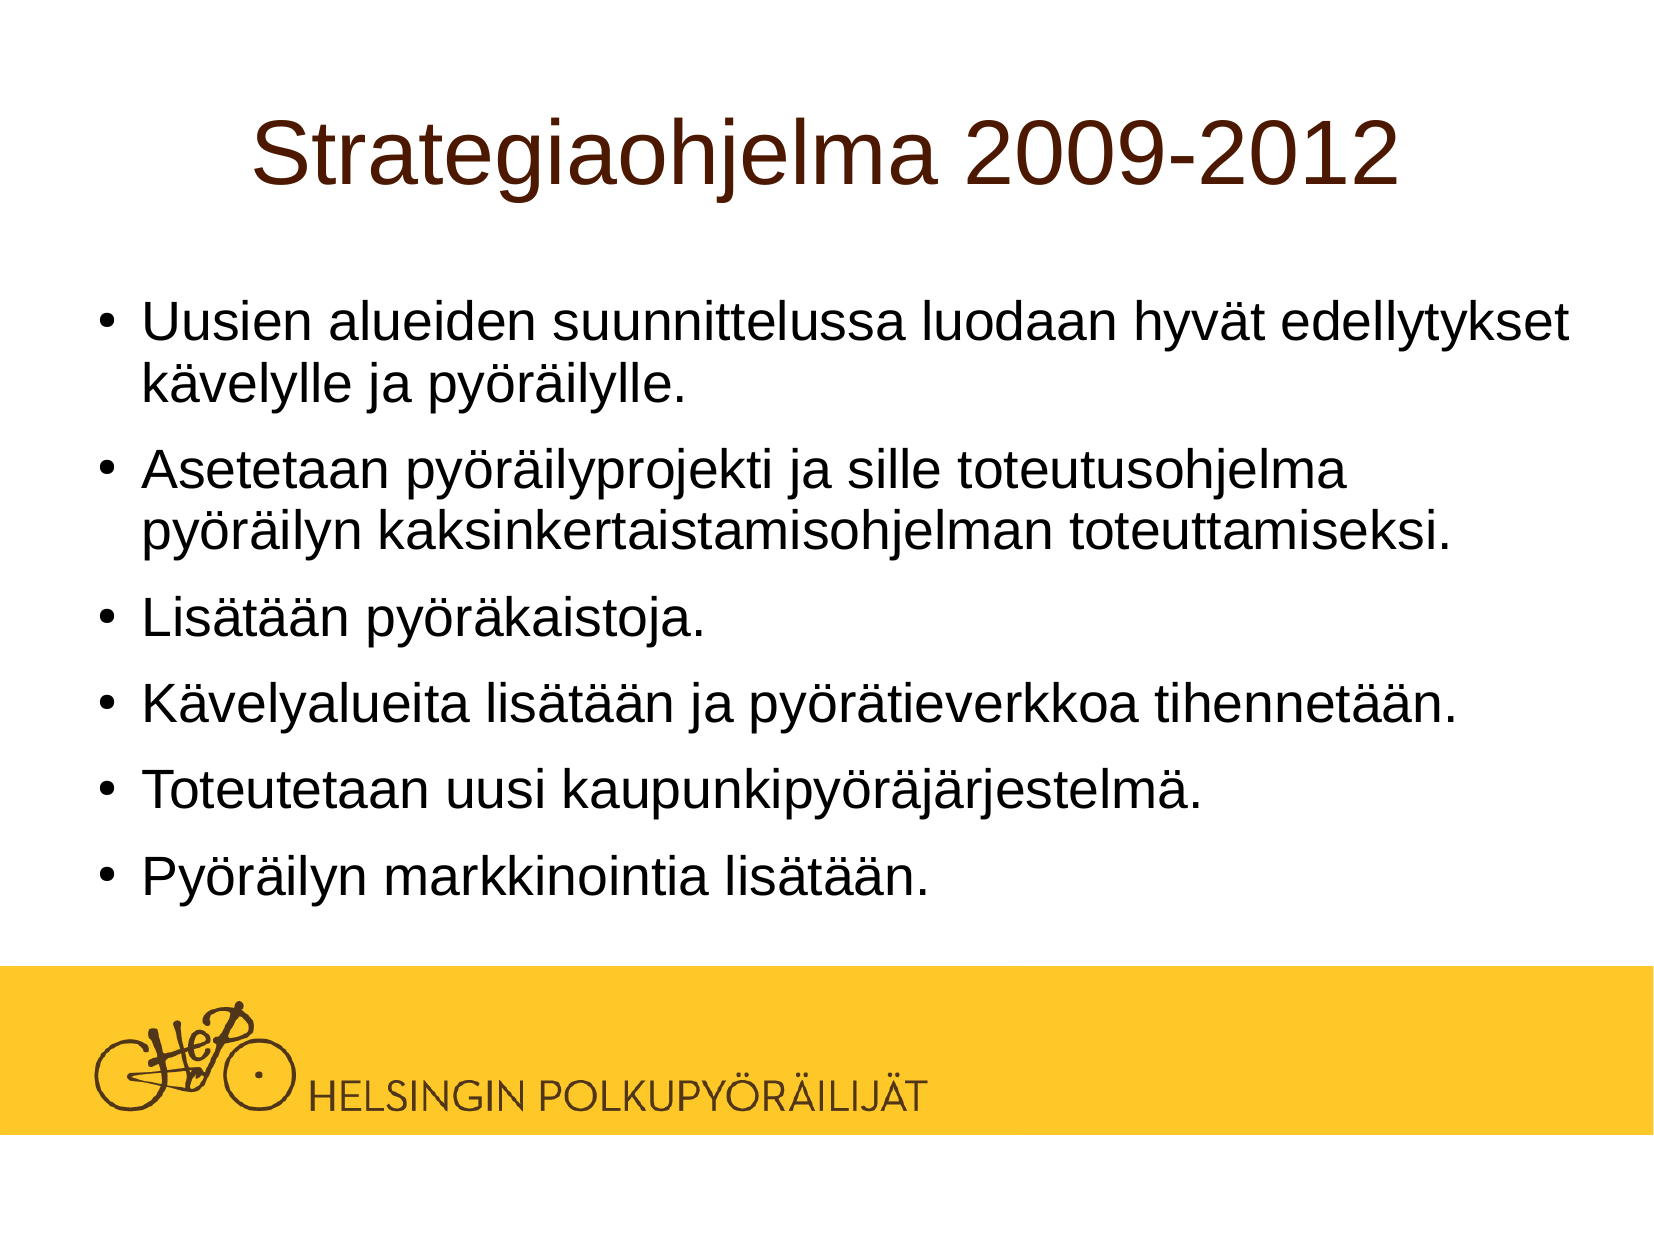

# Strategiaohjelma 2009-2012
Uusien alueiden suunnittelussa luodaan hyvät edellytykset kävelylle ja pyöräilylle.
Asetetaan pyöräilyprojekti ja sille toteutusohjelma pyöräilyn kaksinkertaistamisohjelman toteuttamiseksi.
Lisätään pyöräkaistoja.
Kävelyalueita lisätään ja pyörätieverkkoa tihennetään.
Toteutetaan uusi kaupunkipyöräjärjestelmä.
Pyöräilyn markkinointia lisätään.